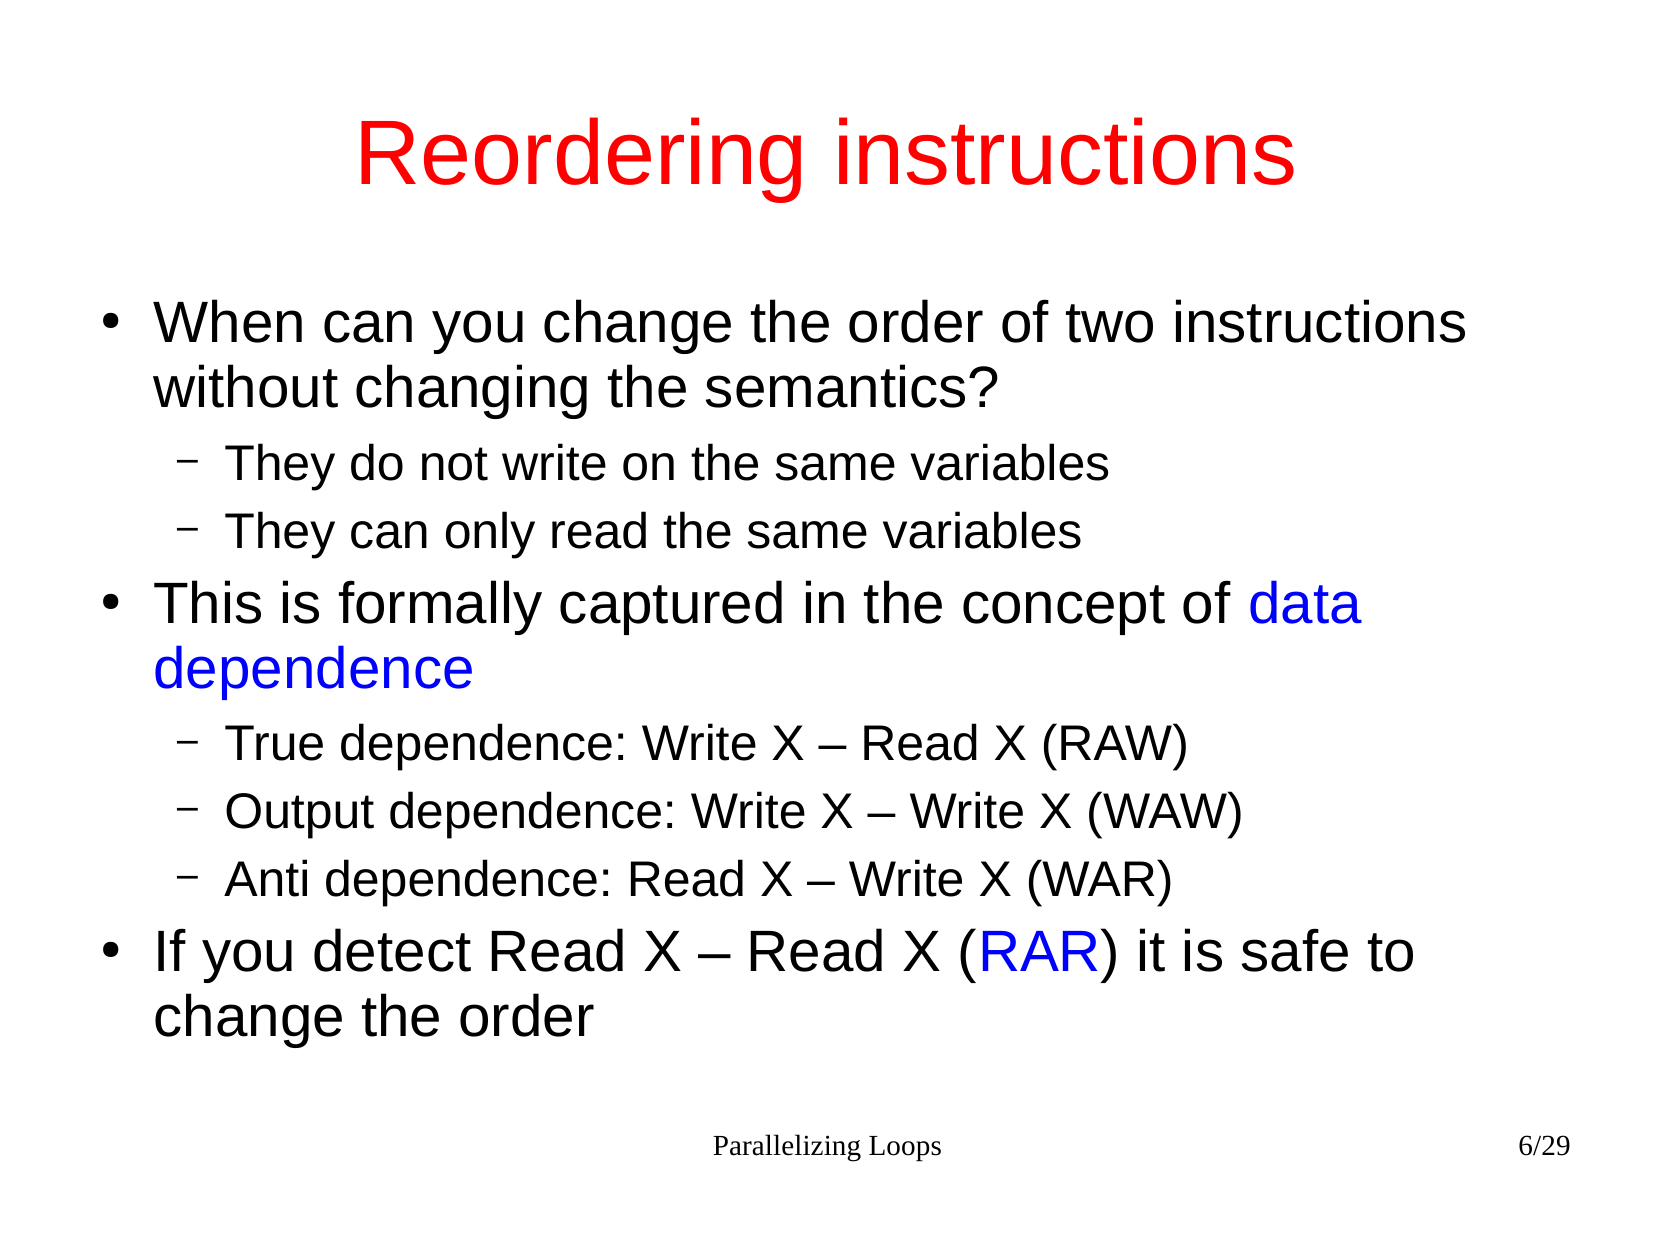

# Reordering instructions
When can you change the order of two instructions without changing the semantics?
They do not write on the same variables
They can only read the same variables
This is formally captured in the concept of data dependence
True dependence: Write X – Read X (RAW)
Output dependence: Write X – Write X (WAW)
Anti dependence: Read X – Write X (WAR)
If you detect Read X – Read X (RAR) it is safe to change the order
Parallelizing Loops
6